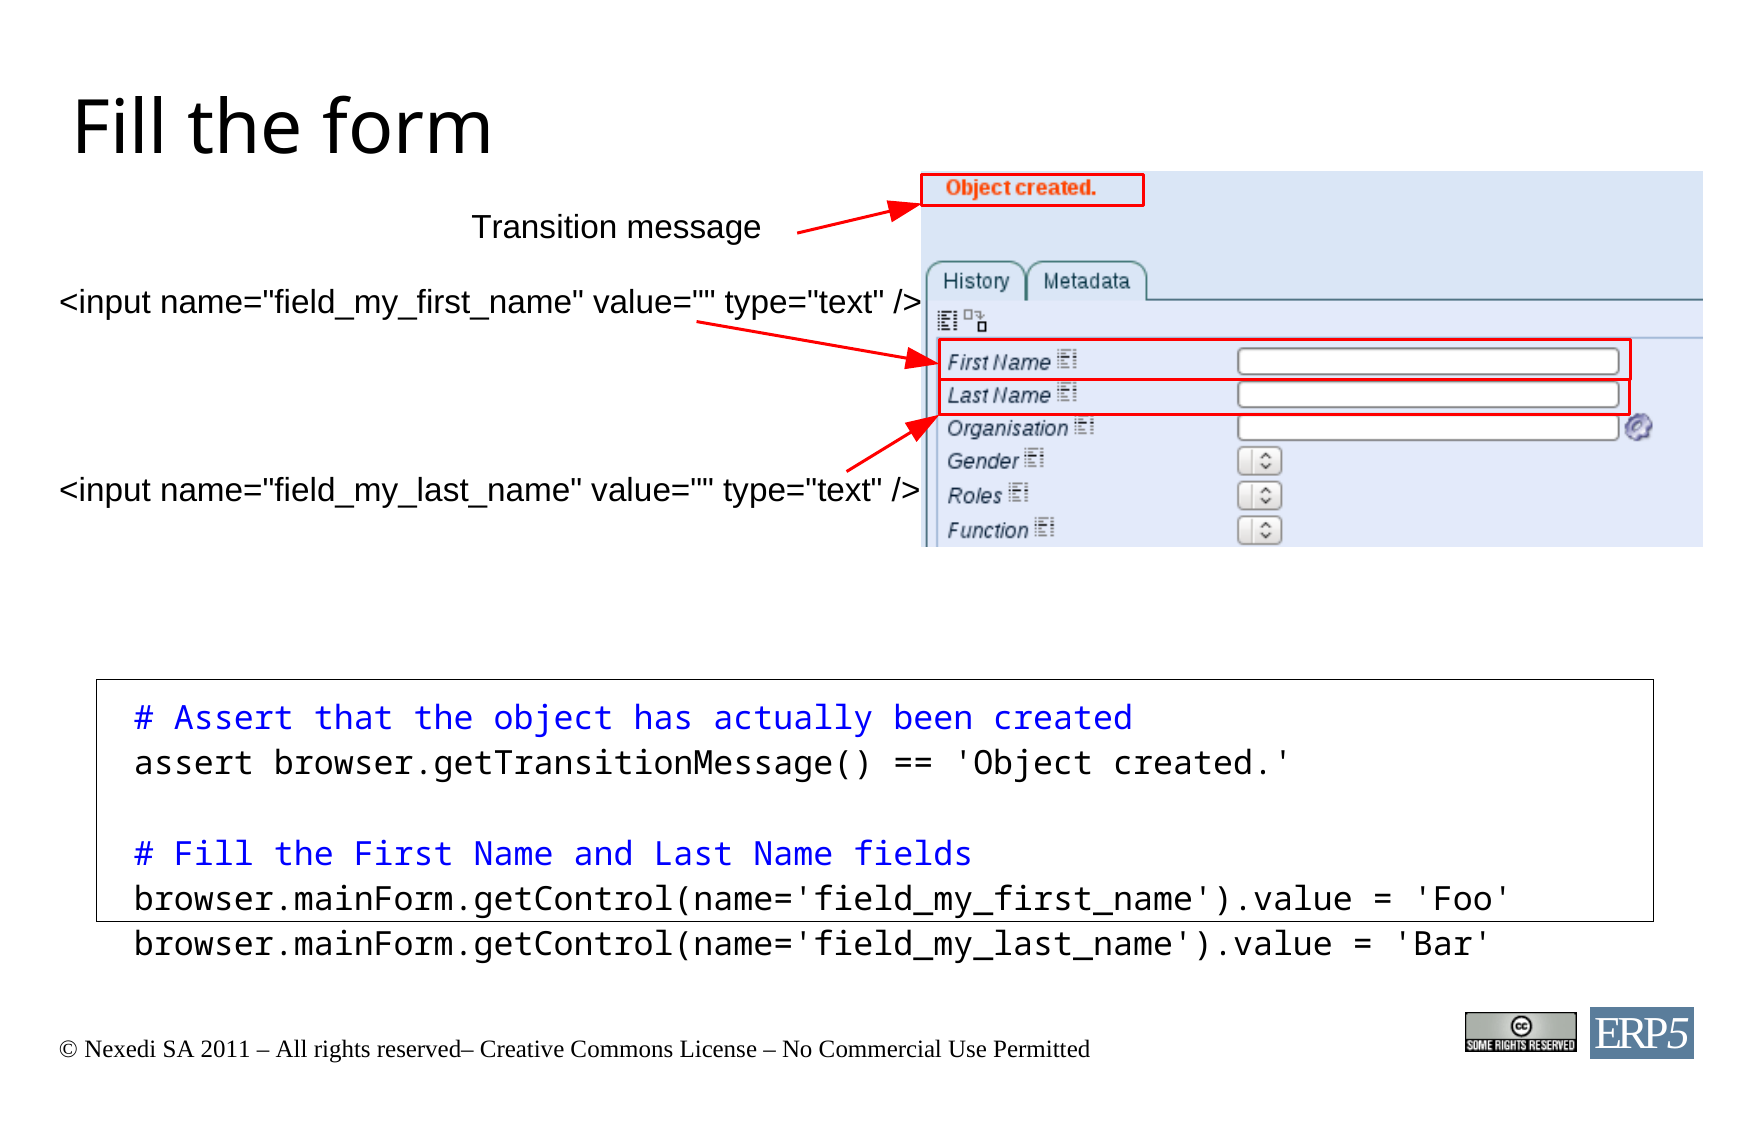

# Fill the form
Transition message
<input name="field_my_first_name" value="" type="text" />
<input name="field_my_last_name" value="" type="text" />
# Assert that the object has actually been created
assert browser.getTransitionMessage() == 'Object created.'
# Fill the First Name and Last Name fields
browser.mainForm.getControl(name='field_my_first_name').value = 'Foo'
browser.mainForm.getControl(name='field_my_last_name').value = 'Bar'